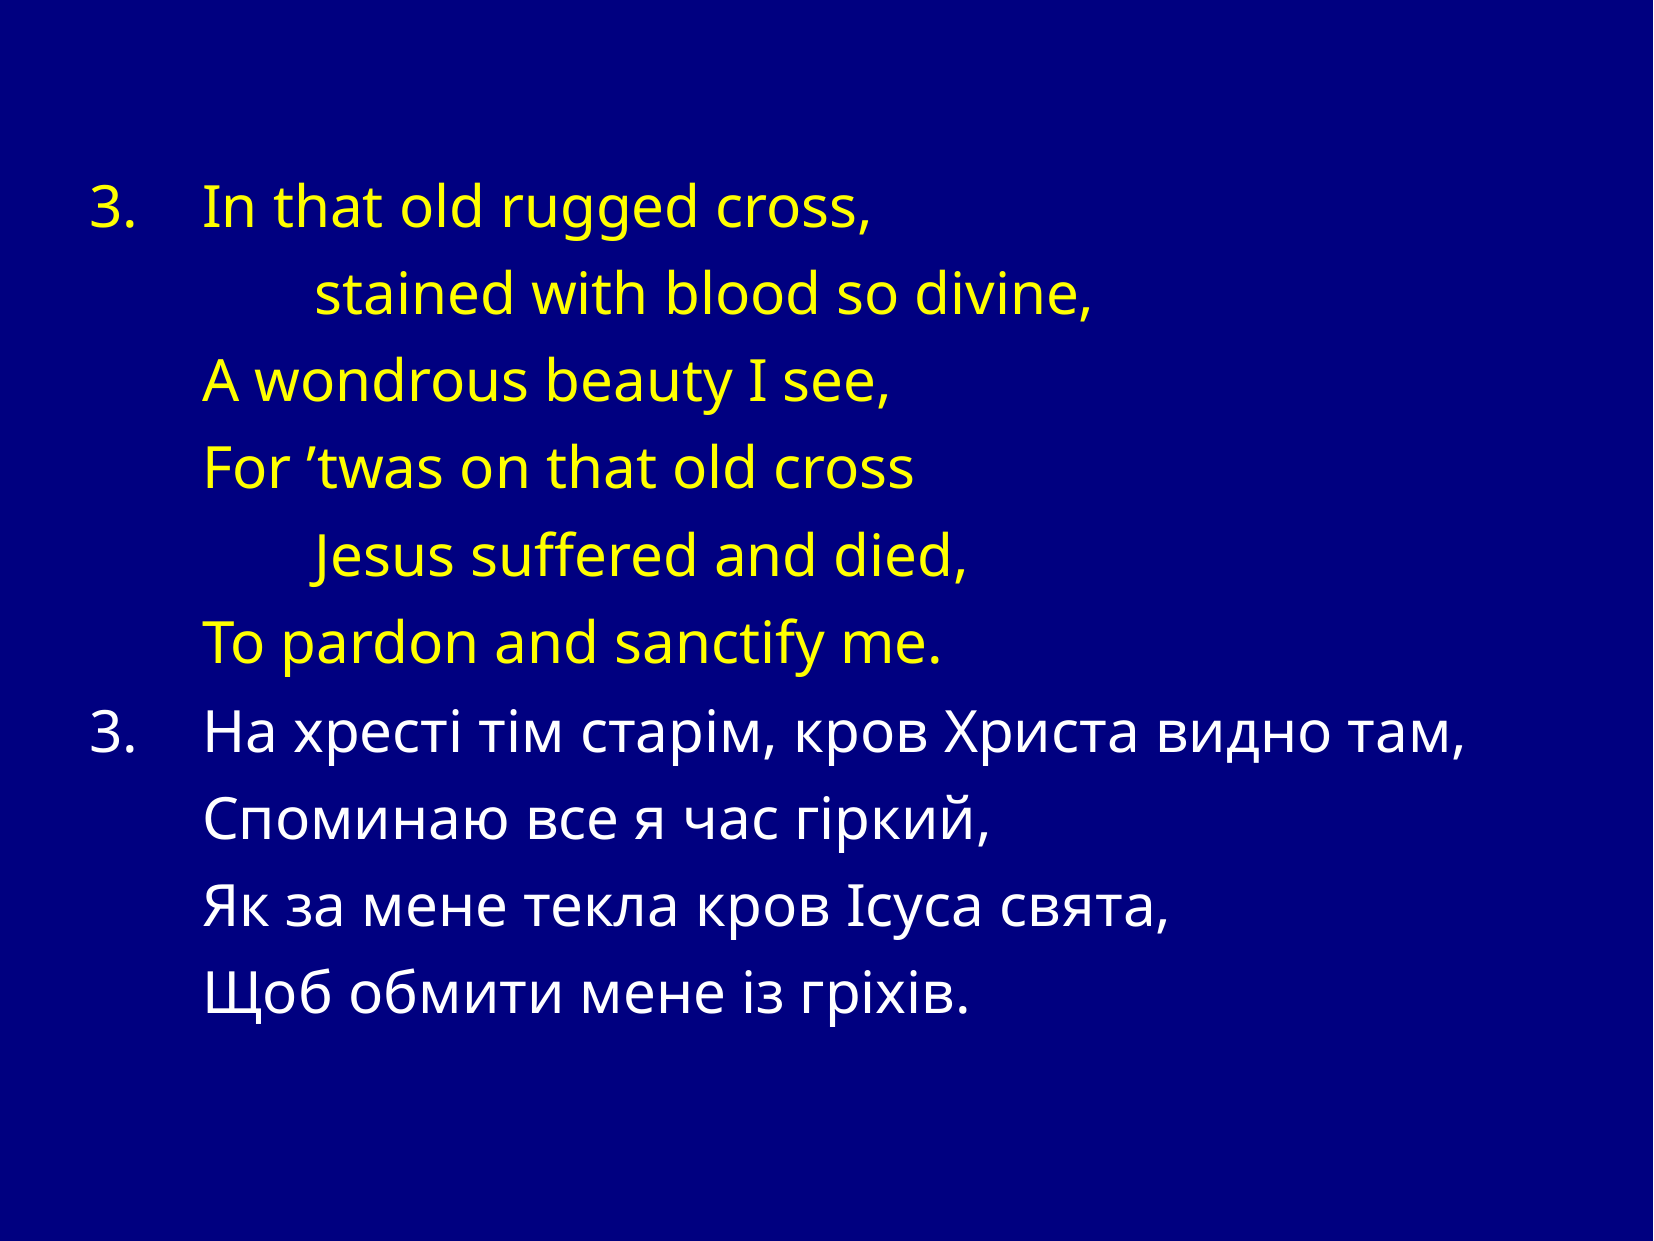

3.	In that old rugged cross,
		stained with blood so divine,
	A wondrous beauty I see,
	For ’twas on that old cross
		Jesus suffered and died,
	To pardon and sanctify me.
3.	На хресті тім старім, кров Христа видно там,
	Споминаю все я час гіркий,
	Як за мене текла кров Ісуса свята,
	Щоб обмити мене із гріхів.